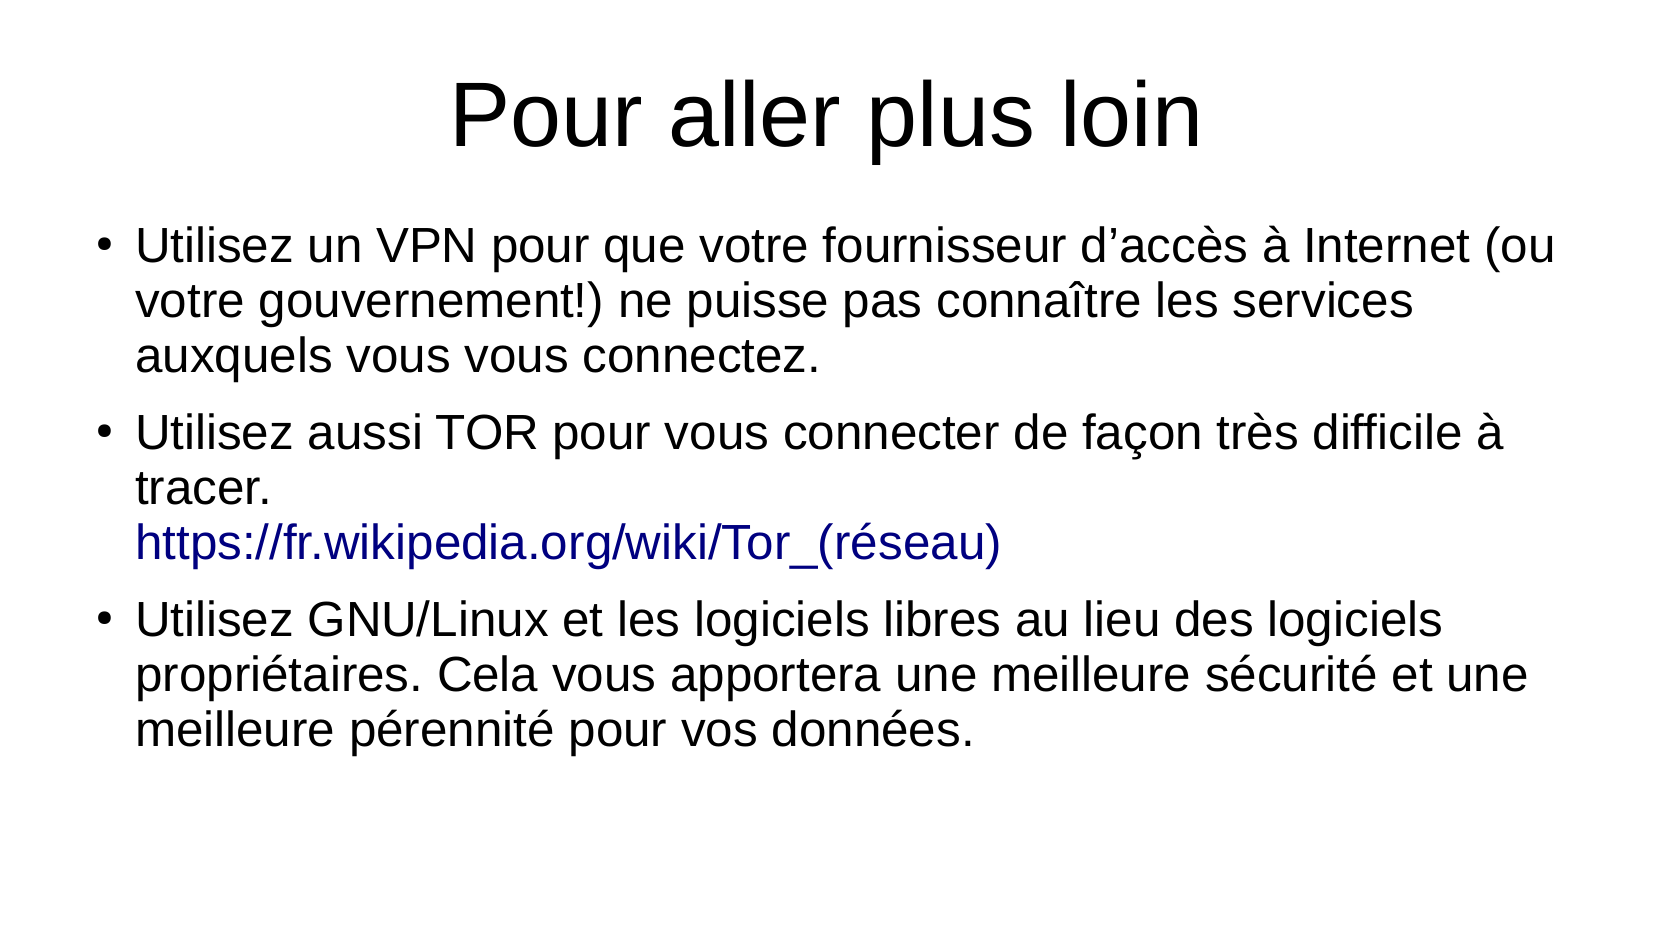

# Pour aller plus loin
Utilisez un VPN pour que votre fournisseur d’accès à Internet (ou votre gouvernement!) ne puisse pas connaître les services auxquels vous vous connectez.
Utilisez aussi TOR pour vous connecter de façon très difficile à tracer.
https://fr.wikipedia.org/wiki/Tor_(réseau)
Utilisez GNU/Linux et les logiciels libres au lieu des logiciels propriétaires. Cela vous apportera une meilleure sécurité et une meilleure pérennité pour vos données.